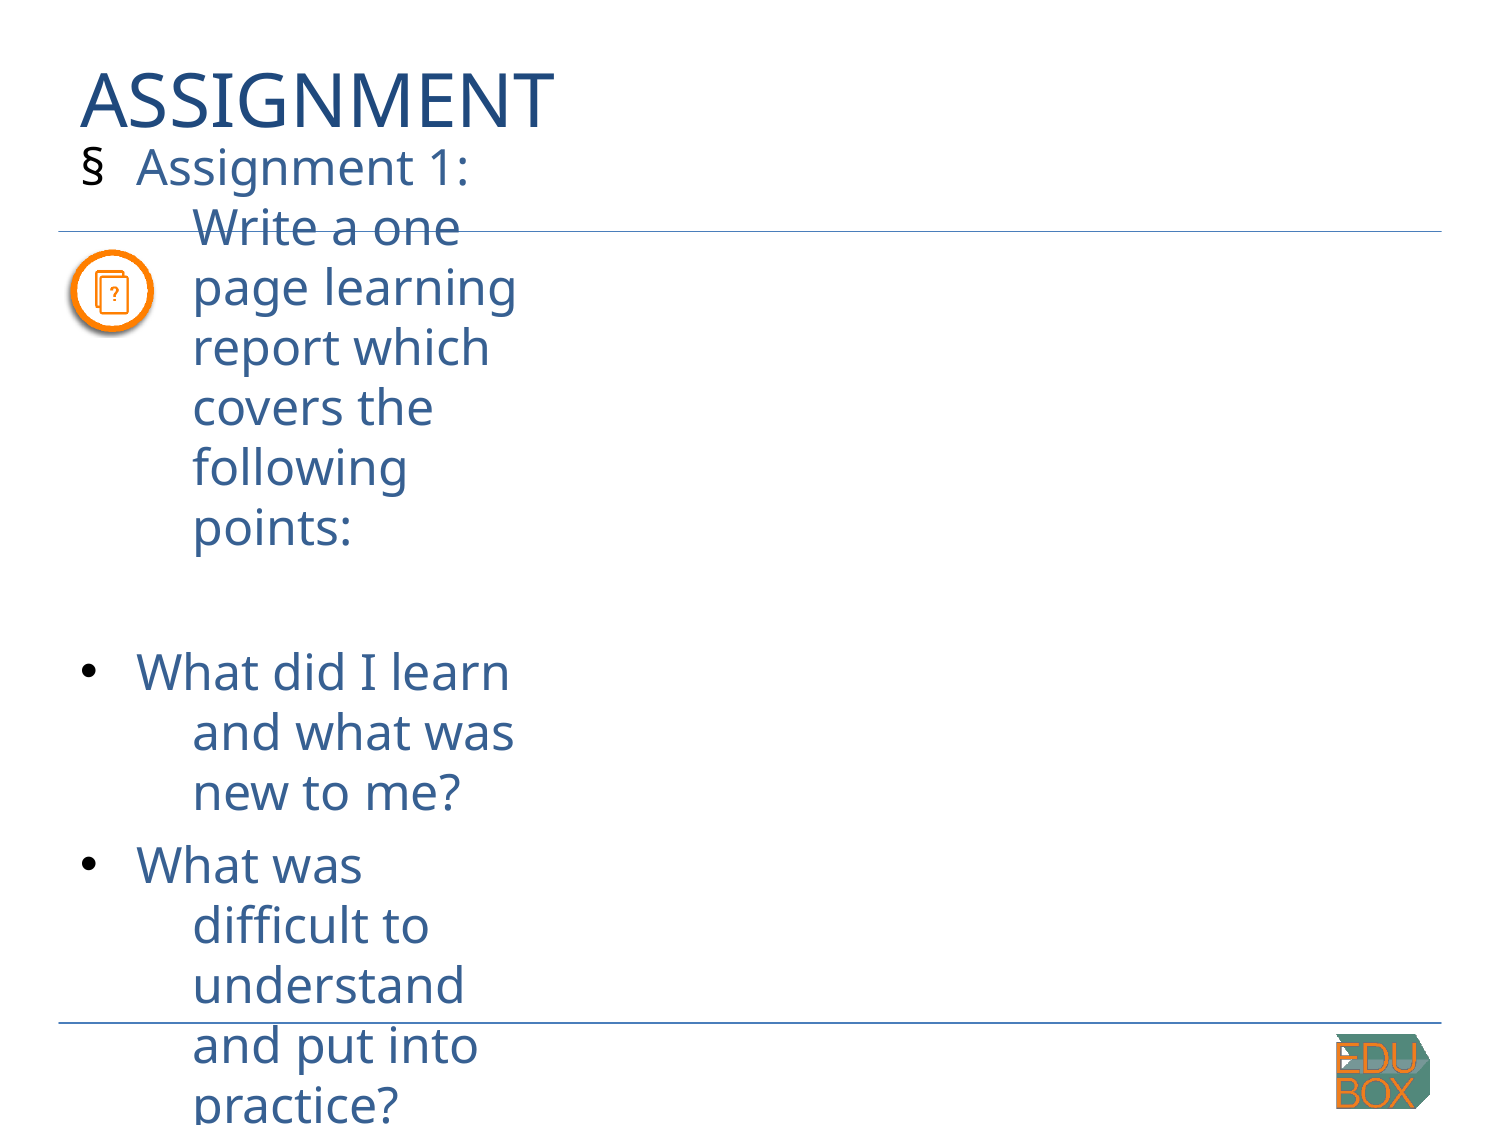

# ASSIGNMENT
Assignment 1:
Write a one page learning report which covers the following points:
What did I learn and what was new to me?
What was difficult to understand and put into practice?
How and when can I apply the MBI approach and make it relevant?